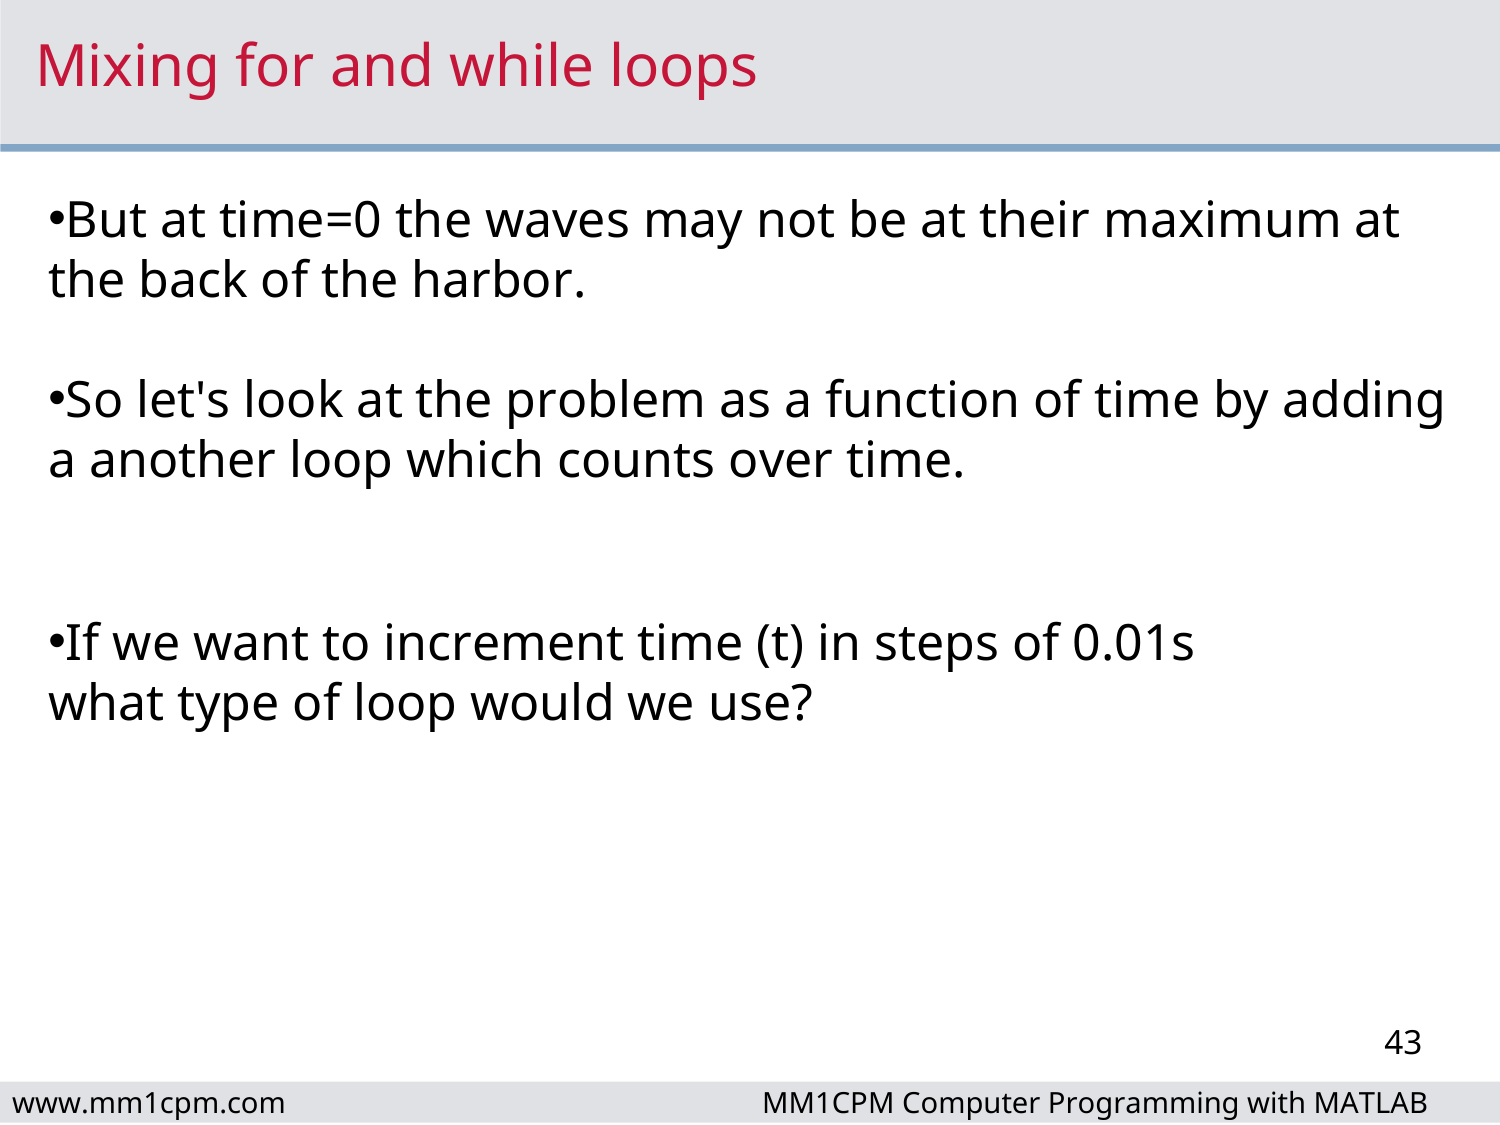

# Mixing for and while loops
But at time=0 the waves may not be at their maximum at the back of the harbor.
So let's look at the problem as a function of time by adding a another loop which counts over time.
If we want to increment time (t) in steps of 0.01s what type of loop would we use?